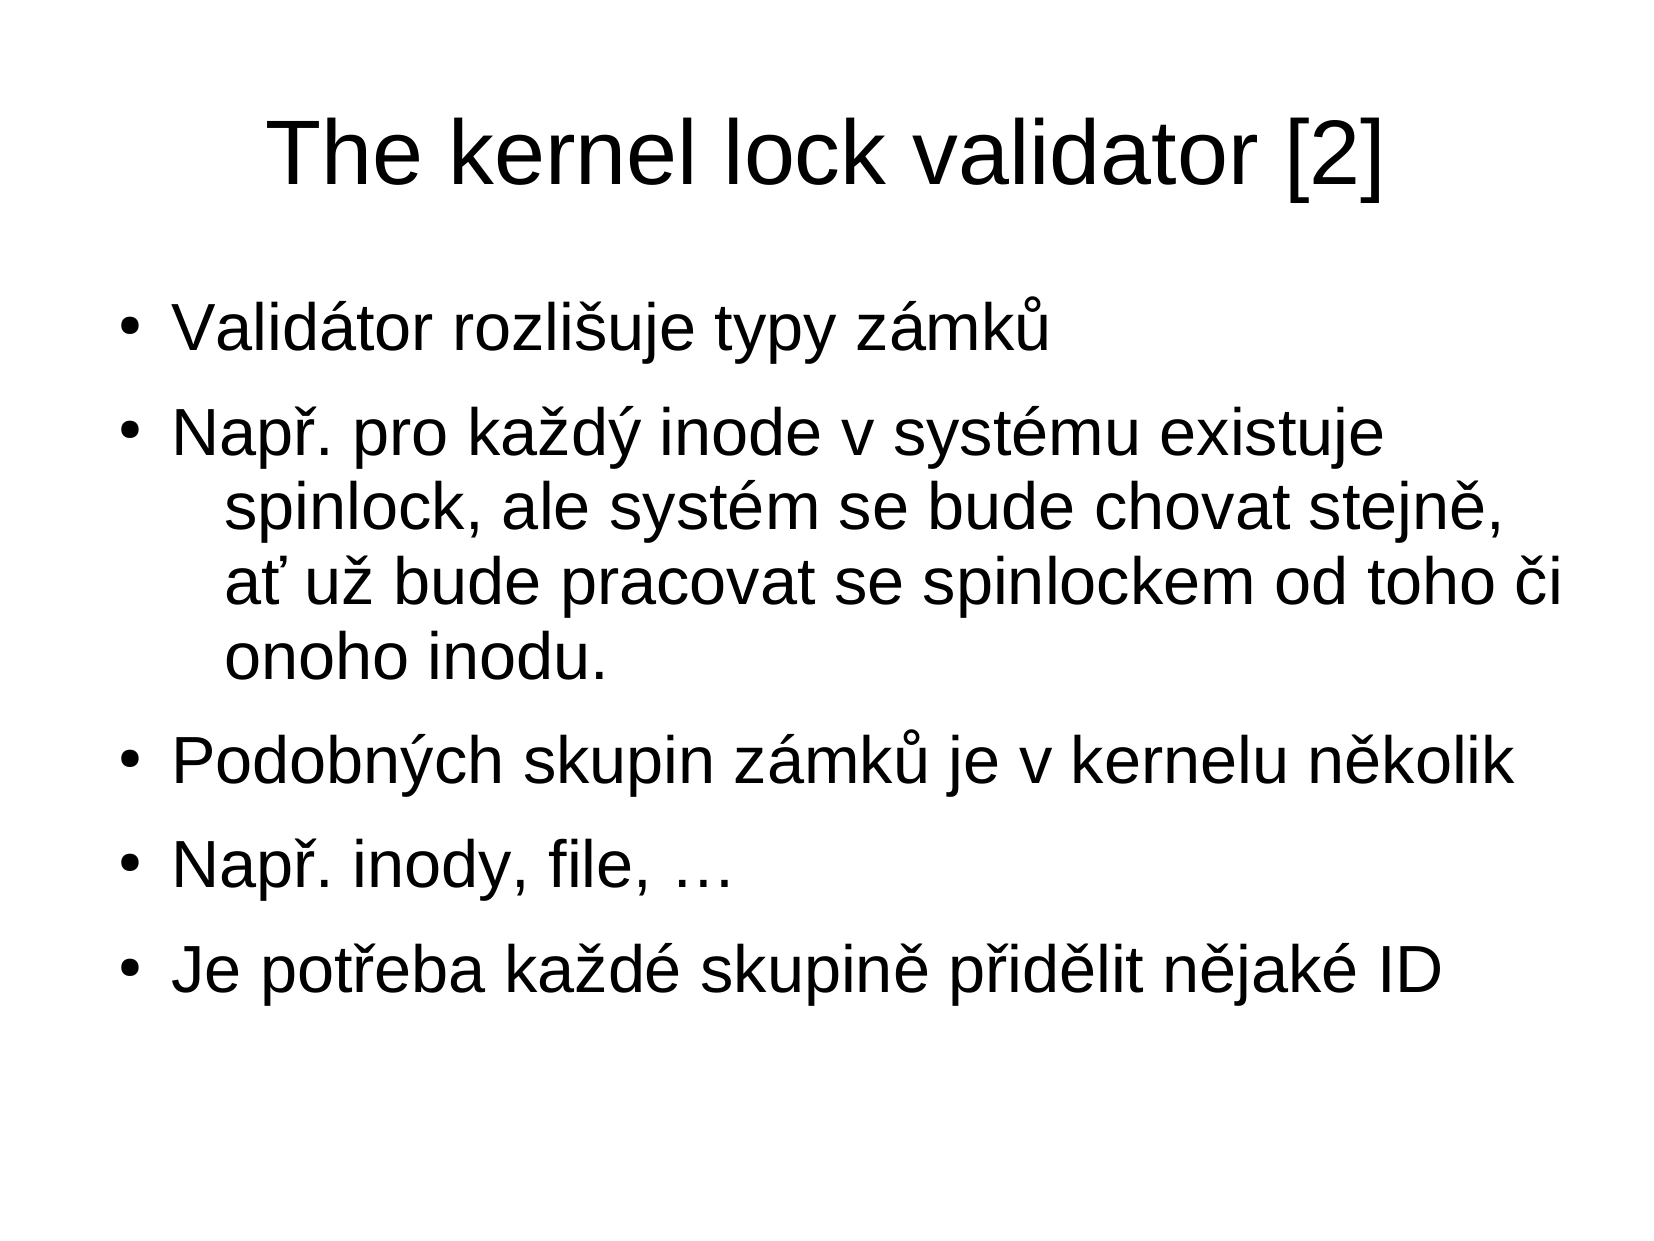

# The kernel lock validator [2]
Validátor rozlišuje typy zámků
Např. pro každý inode v systému existuje spinlock, ale systém se bude chovat stejně, ať už bude pracovat se spinlockem od toho či onoho inodu.
Podobných skupin zámků je v kernelu několik
Např. inody, file, …
Je potřeba každé skupině přidělit nějaké ID